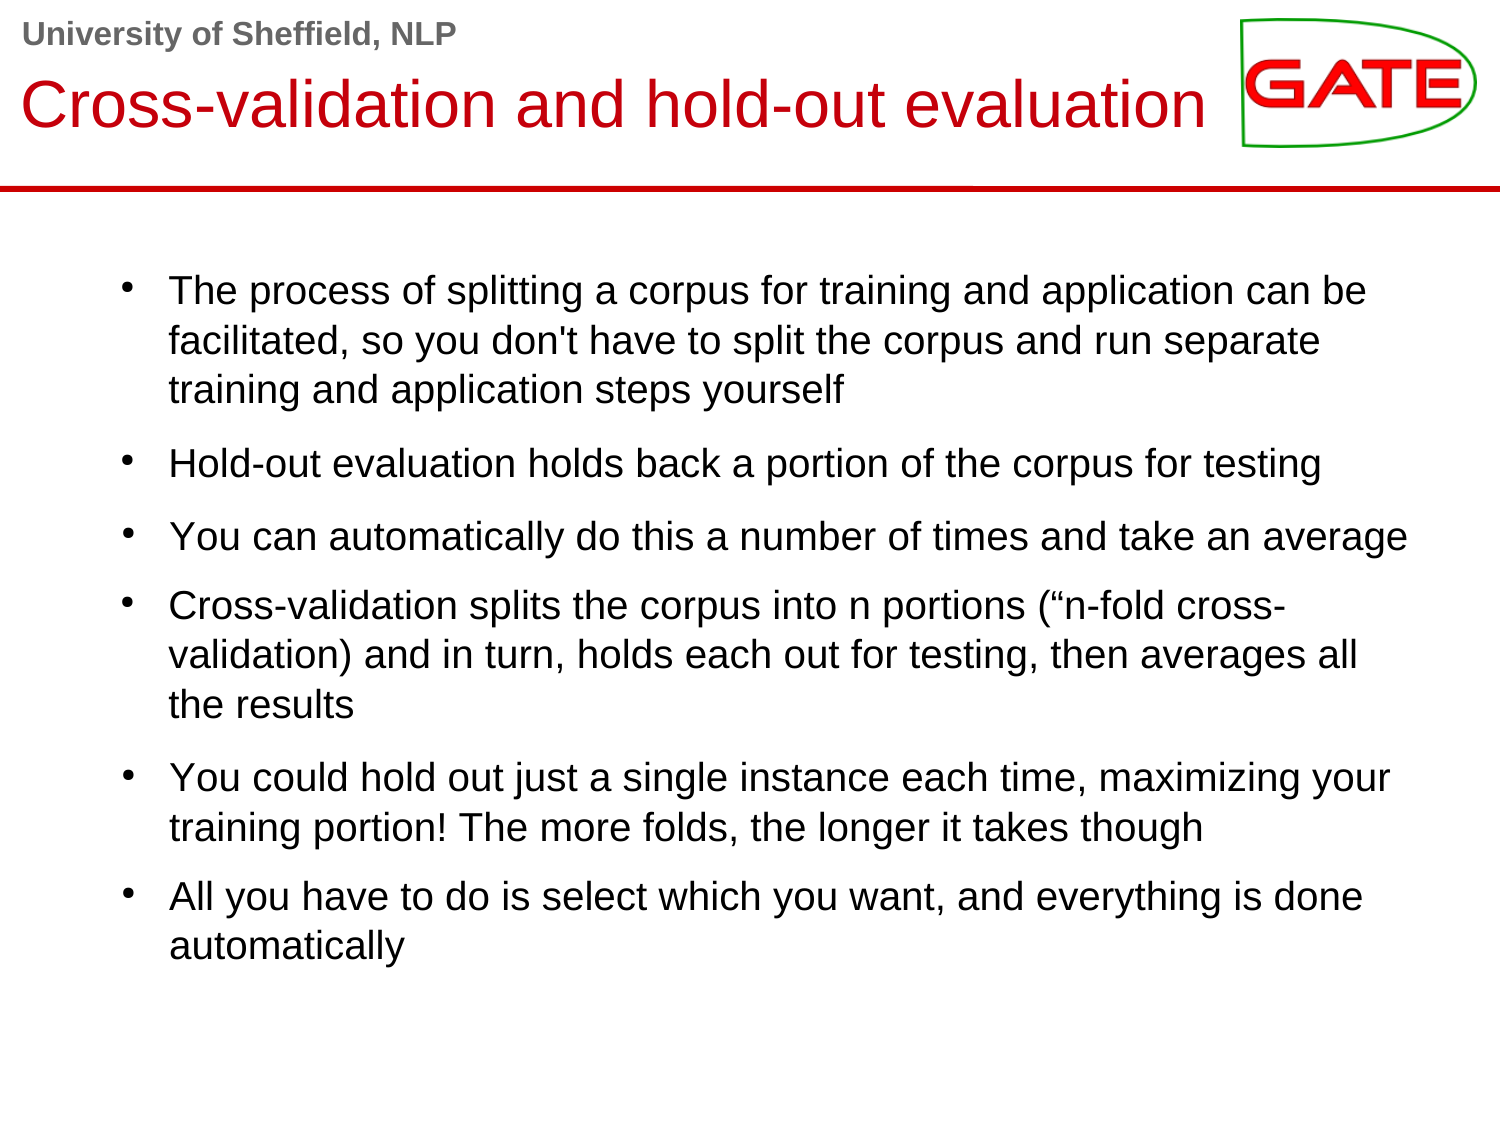

# Cross-validation and hold-out evaluation
The process of splitting a corpus for training and application can be facilitated, so you don't have to split the corpus and run separate training and application steps yourself
Hold-out evaluation holds back a portion of the corpus for testing
You can automatically do this a number of times and take an average
Cross-validation splits the corpus into n portions (“n-fold cross-validation) and in turn, holds each out for testing, then averages all the results
You could hold out just a single instance each time, maximizing your training portion! The more folds, the longer it takes though
All you have to do is select which you want, and everything is done automatically